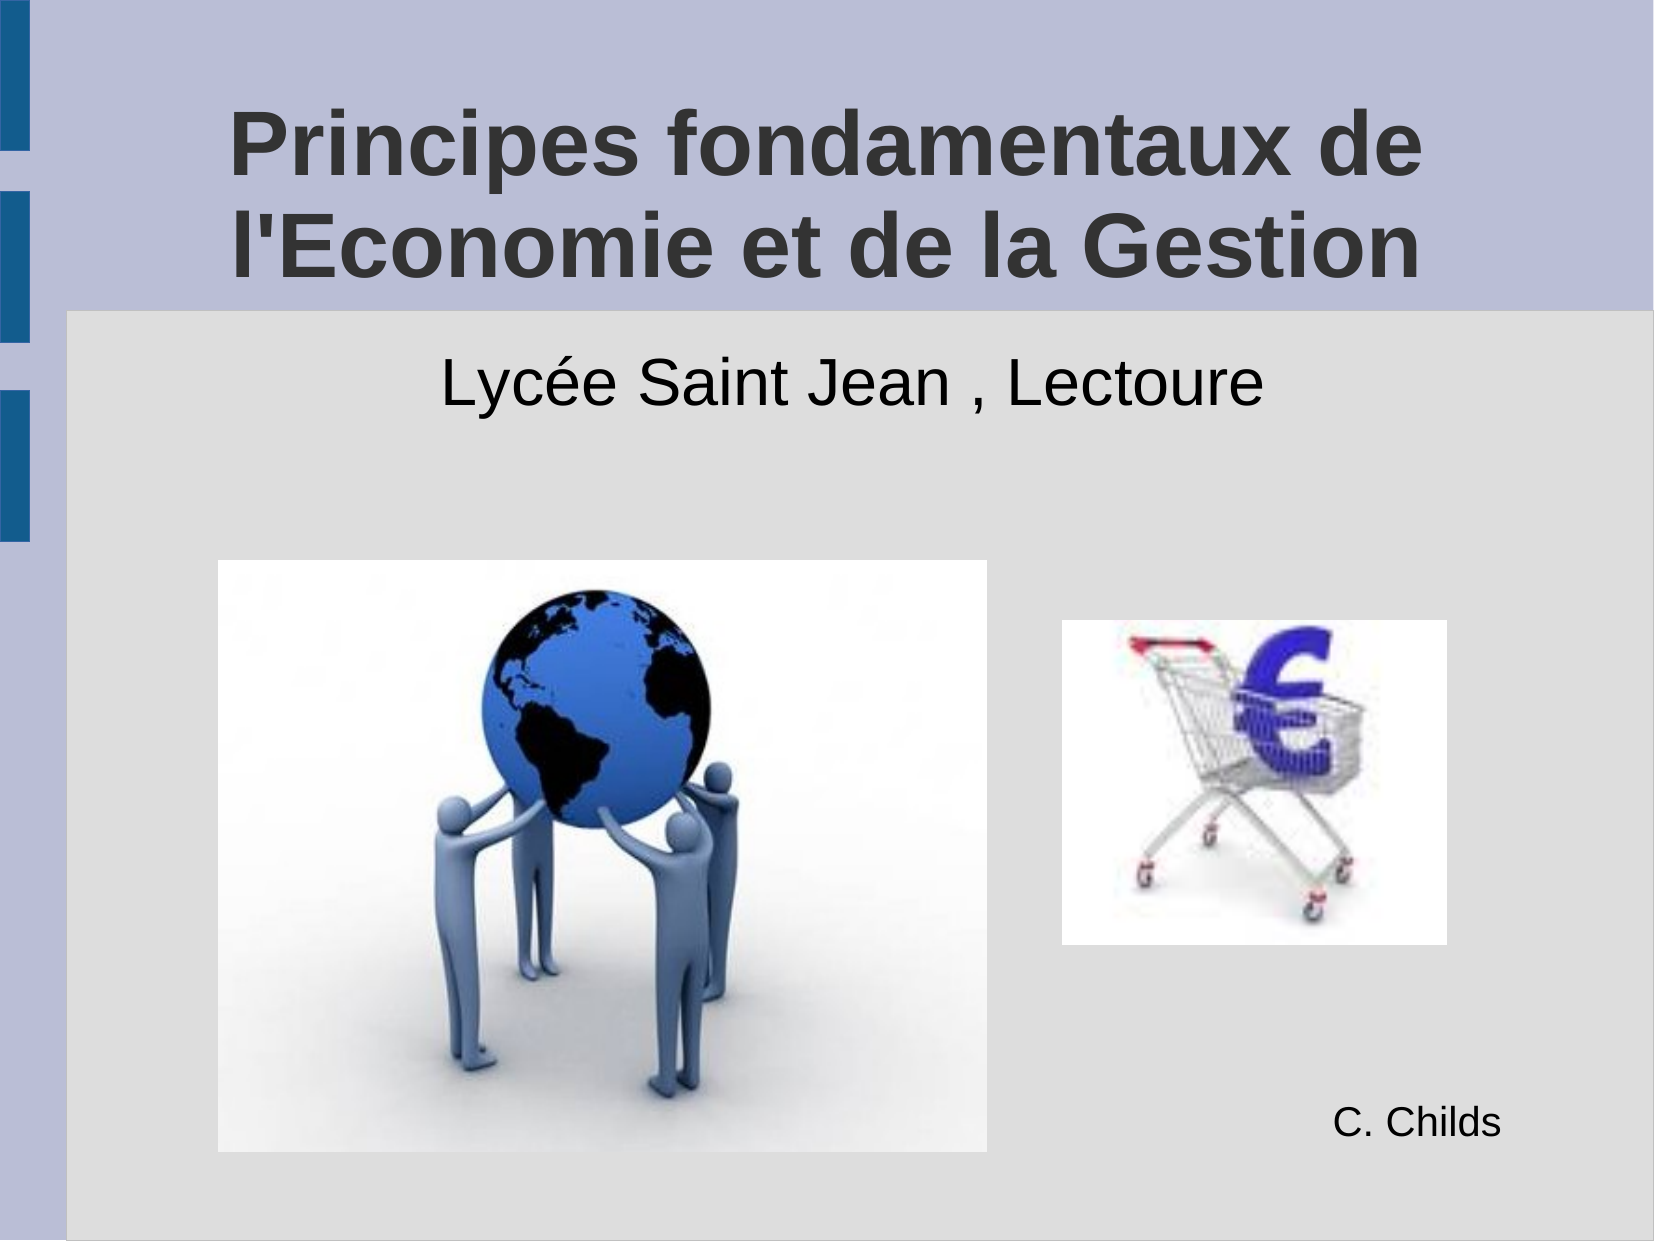

# Principes fondamentaux de l'Economie et de la Gestion
Lycée Saint Jean , Lectoure
C. Childs